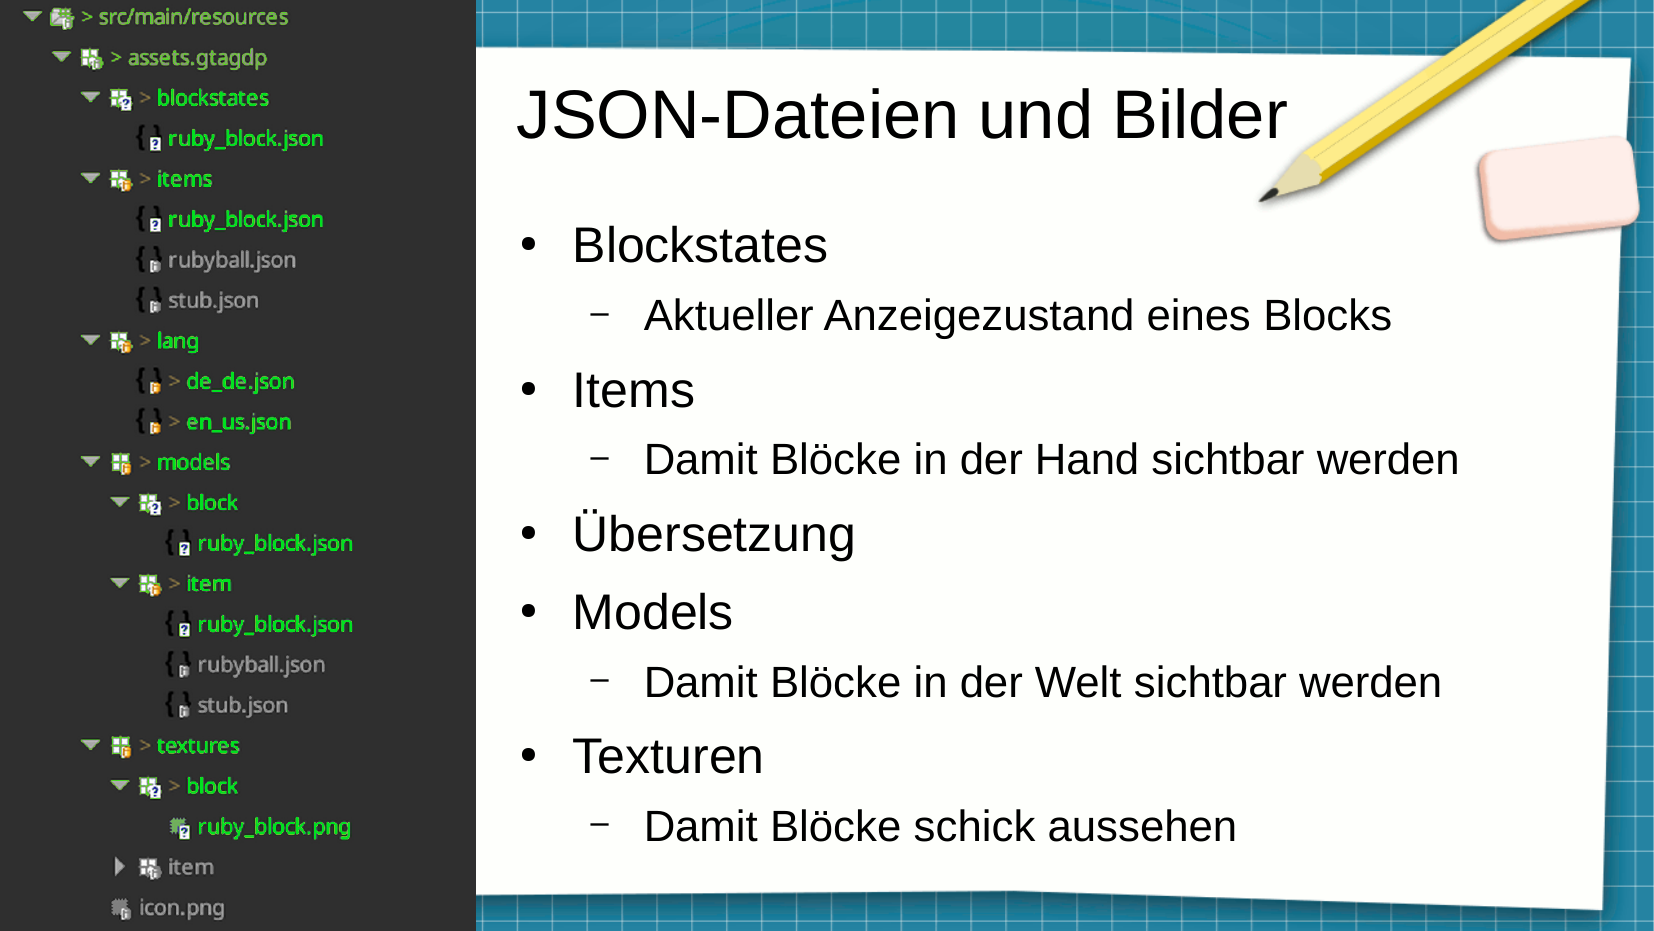

# JSON-Dateien und Bilder
Blockstates
Aktueller Anzeigezustand eines Blocks
Items
Damit Blöcke in der Hand sichtbar werden
Übersetzung
Models
Damit Blöcke in der Welt sichtbar werden
Texturen
Damit Blöcke schick aussehen